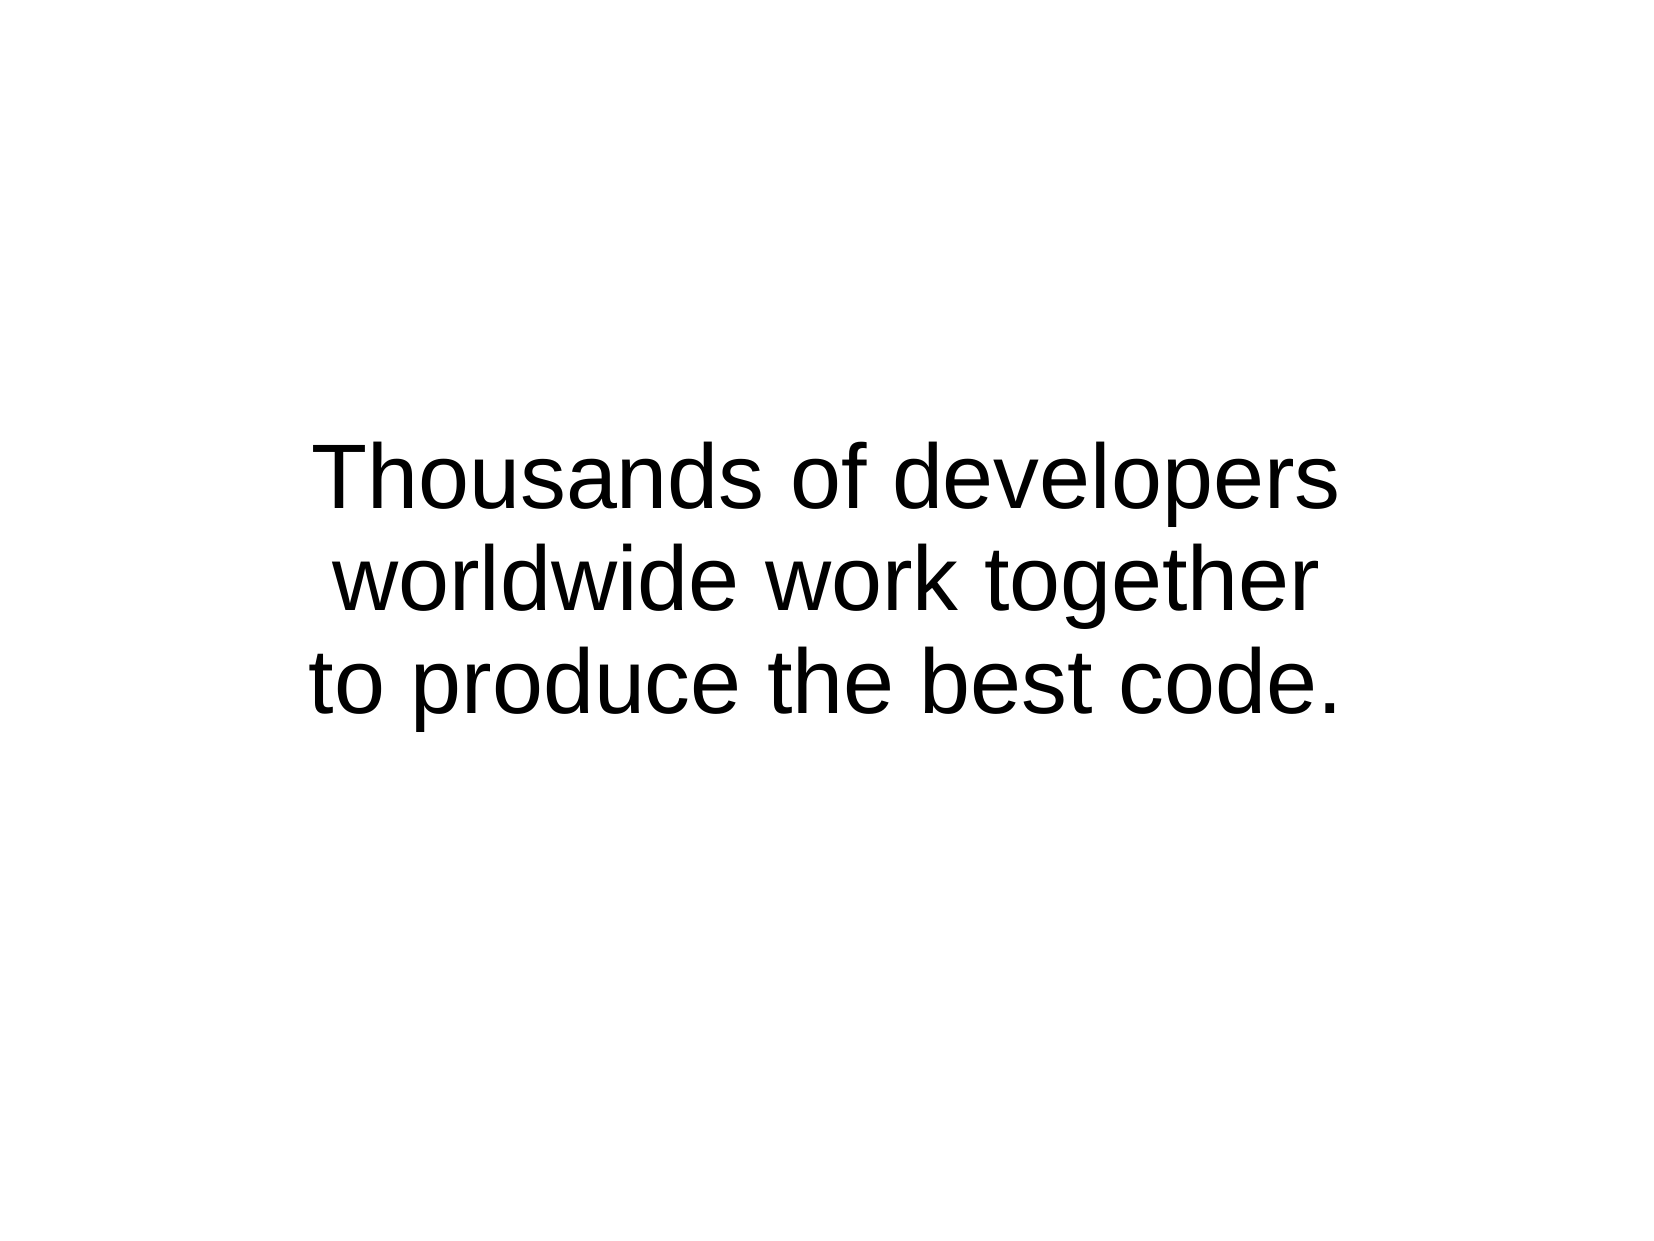

# Thousands of developers worldwide work together to produce the best code.